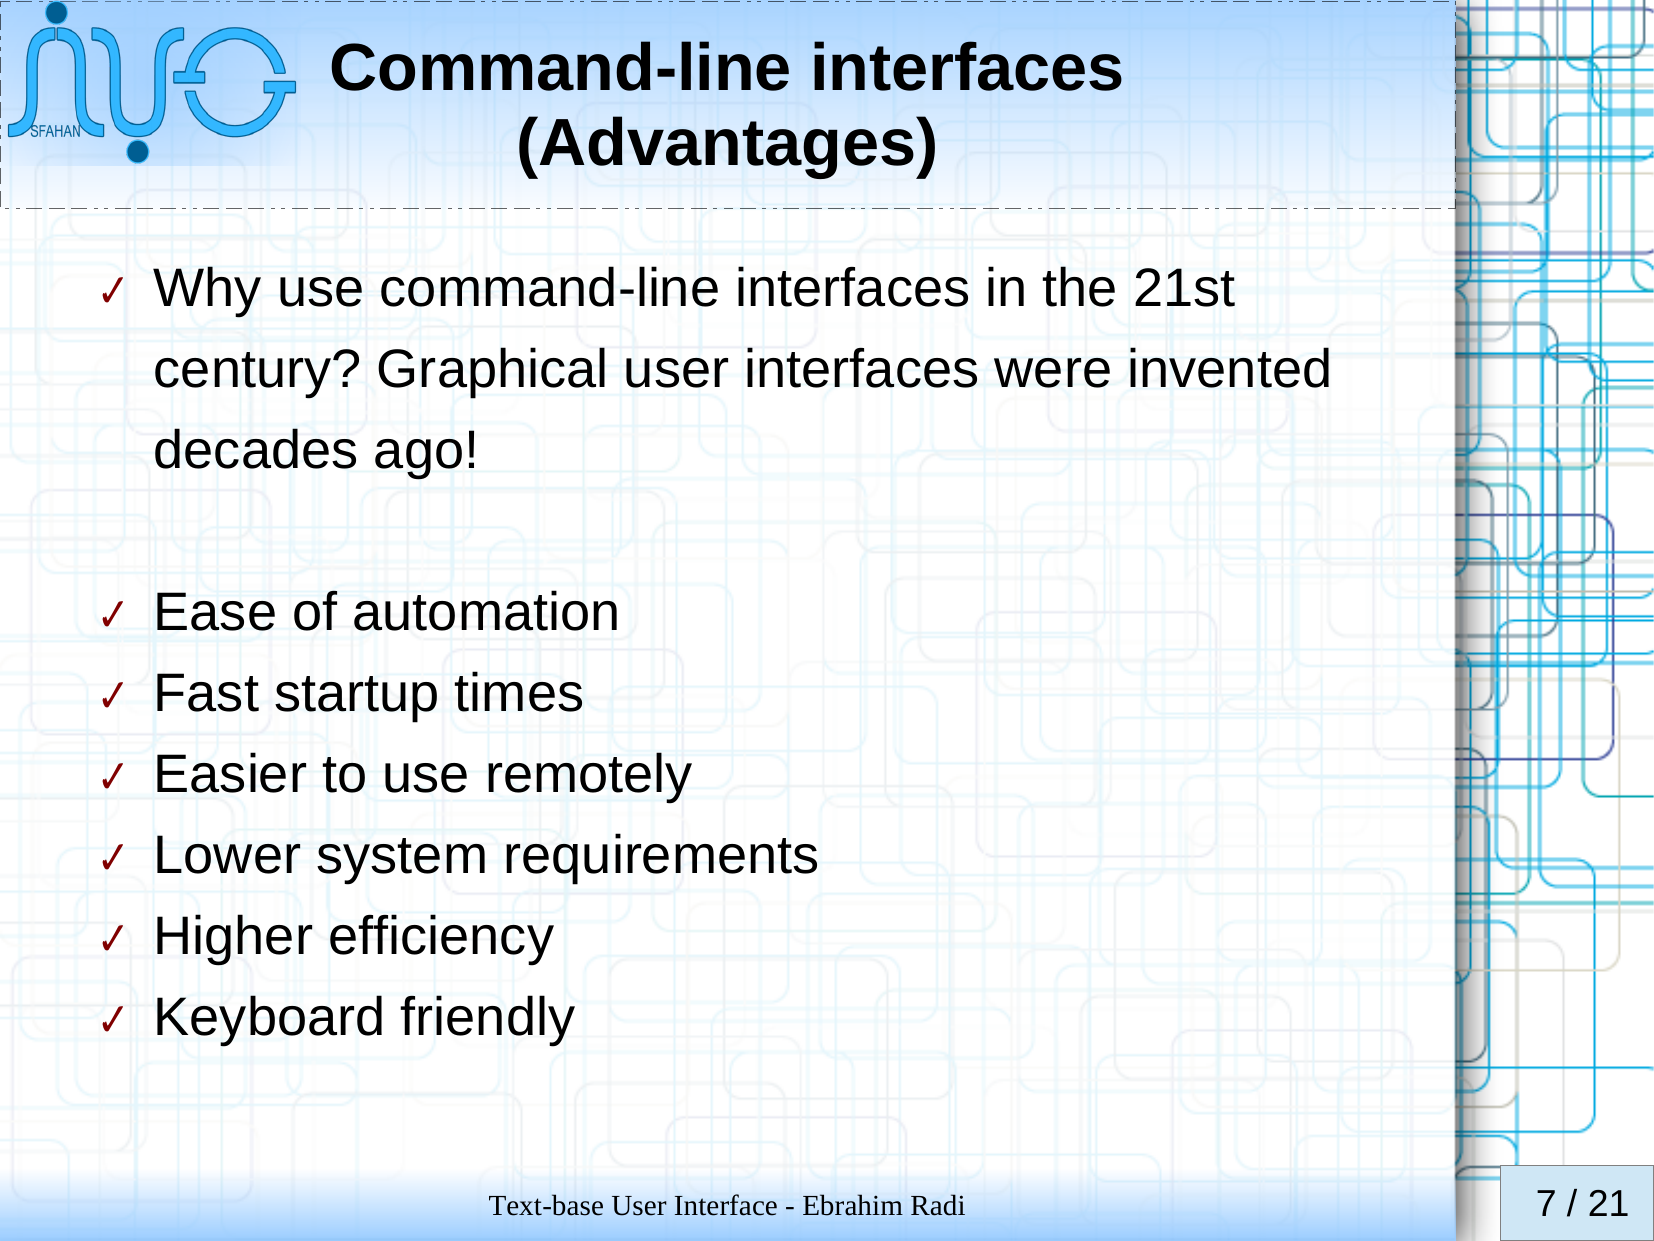

# Command-line interfaces (Advantages)
Why use command-line interfaces in the 21st century? Graphical user interfaces were invented decades ago!
Ease of automation
Fast startup times
Easier to use remotely
Lower system requirements
Higher efficiency
Keyboard friendly
Text-base User Interface - Ebrahim Radi